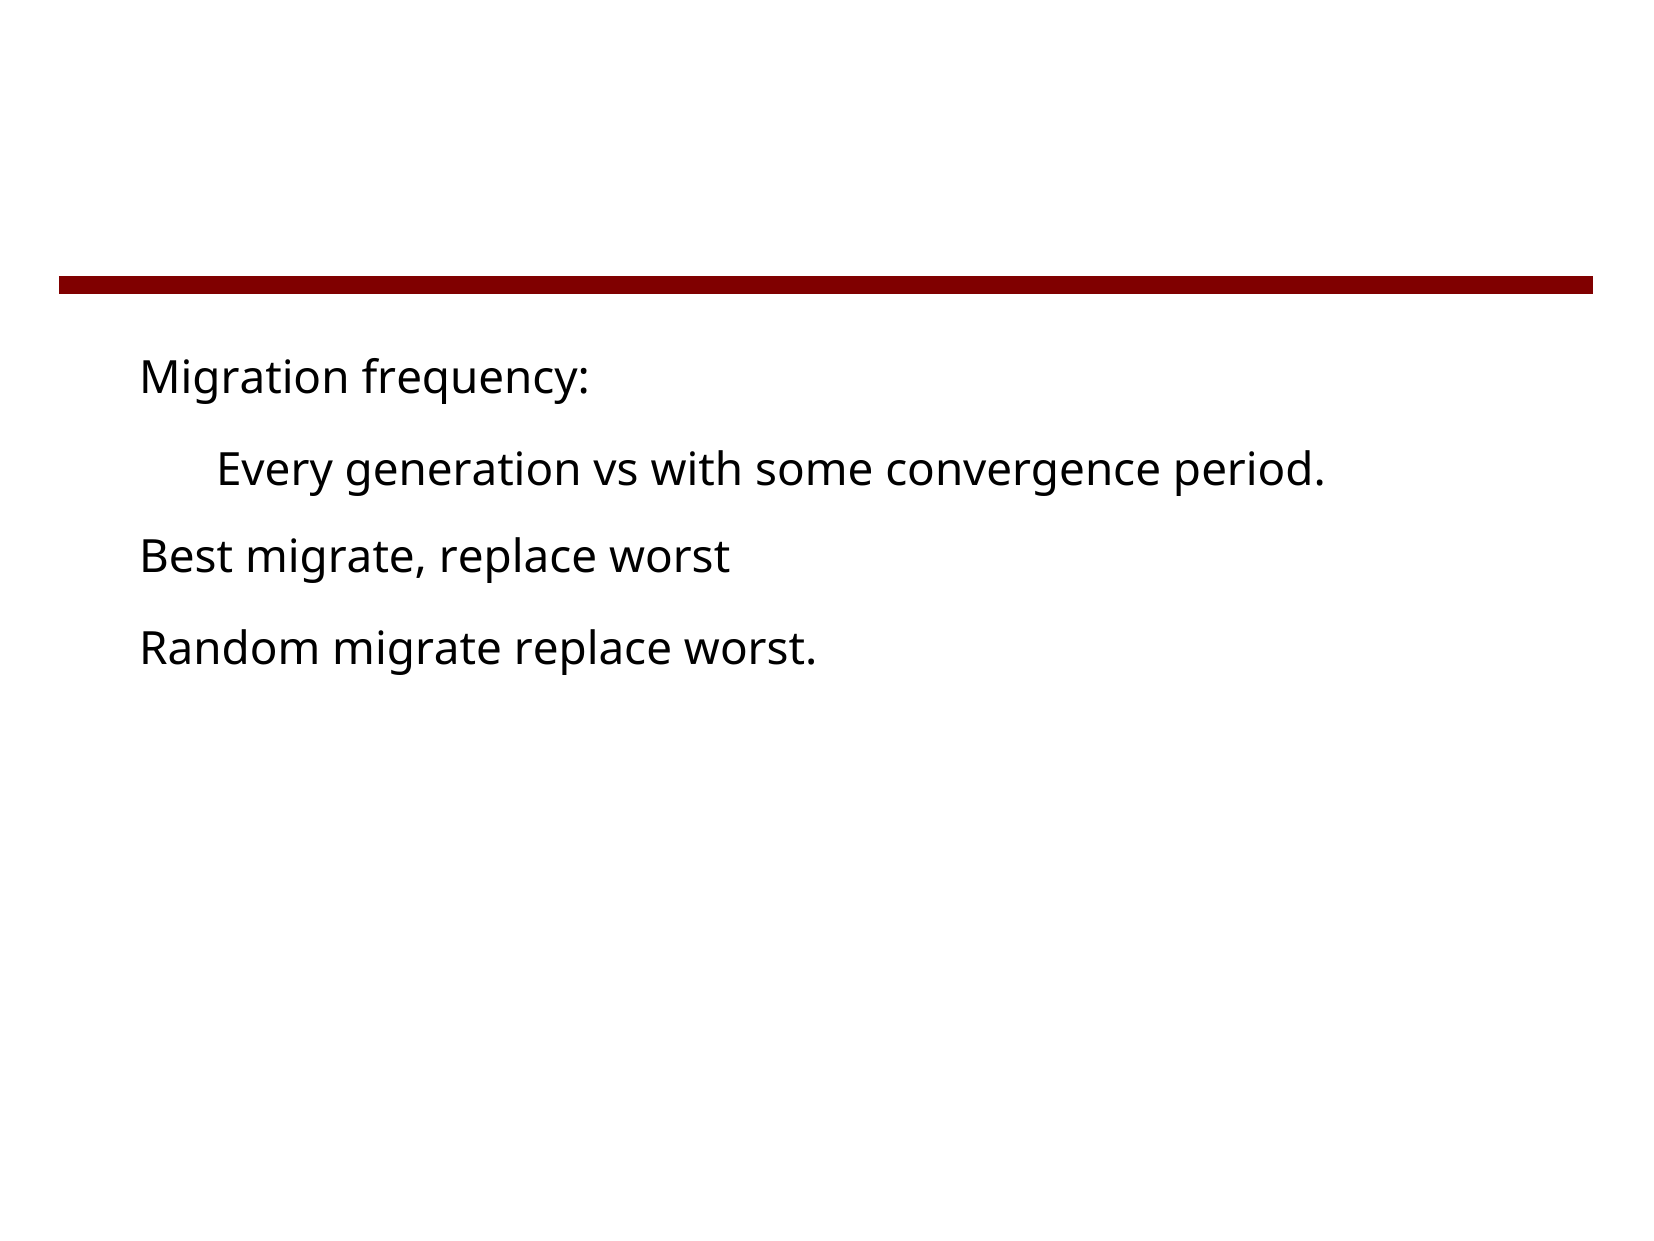

#
Migration frequency:
Every generation vs with some convergence period.
Best migrate, replace worst
Random migrate replace worst.